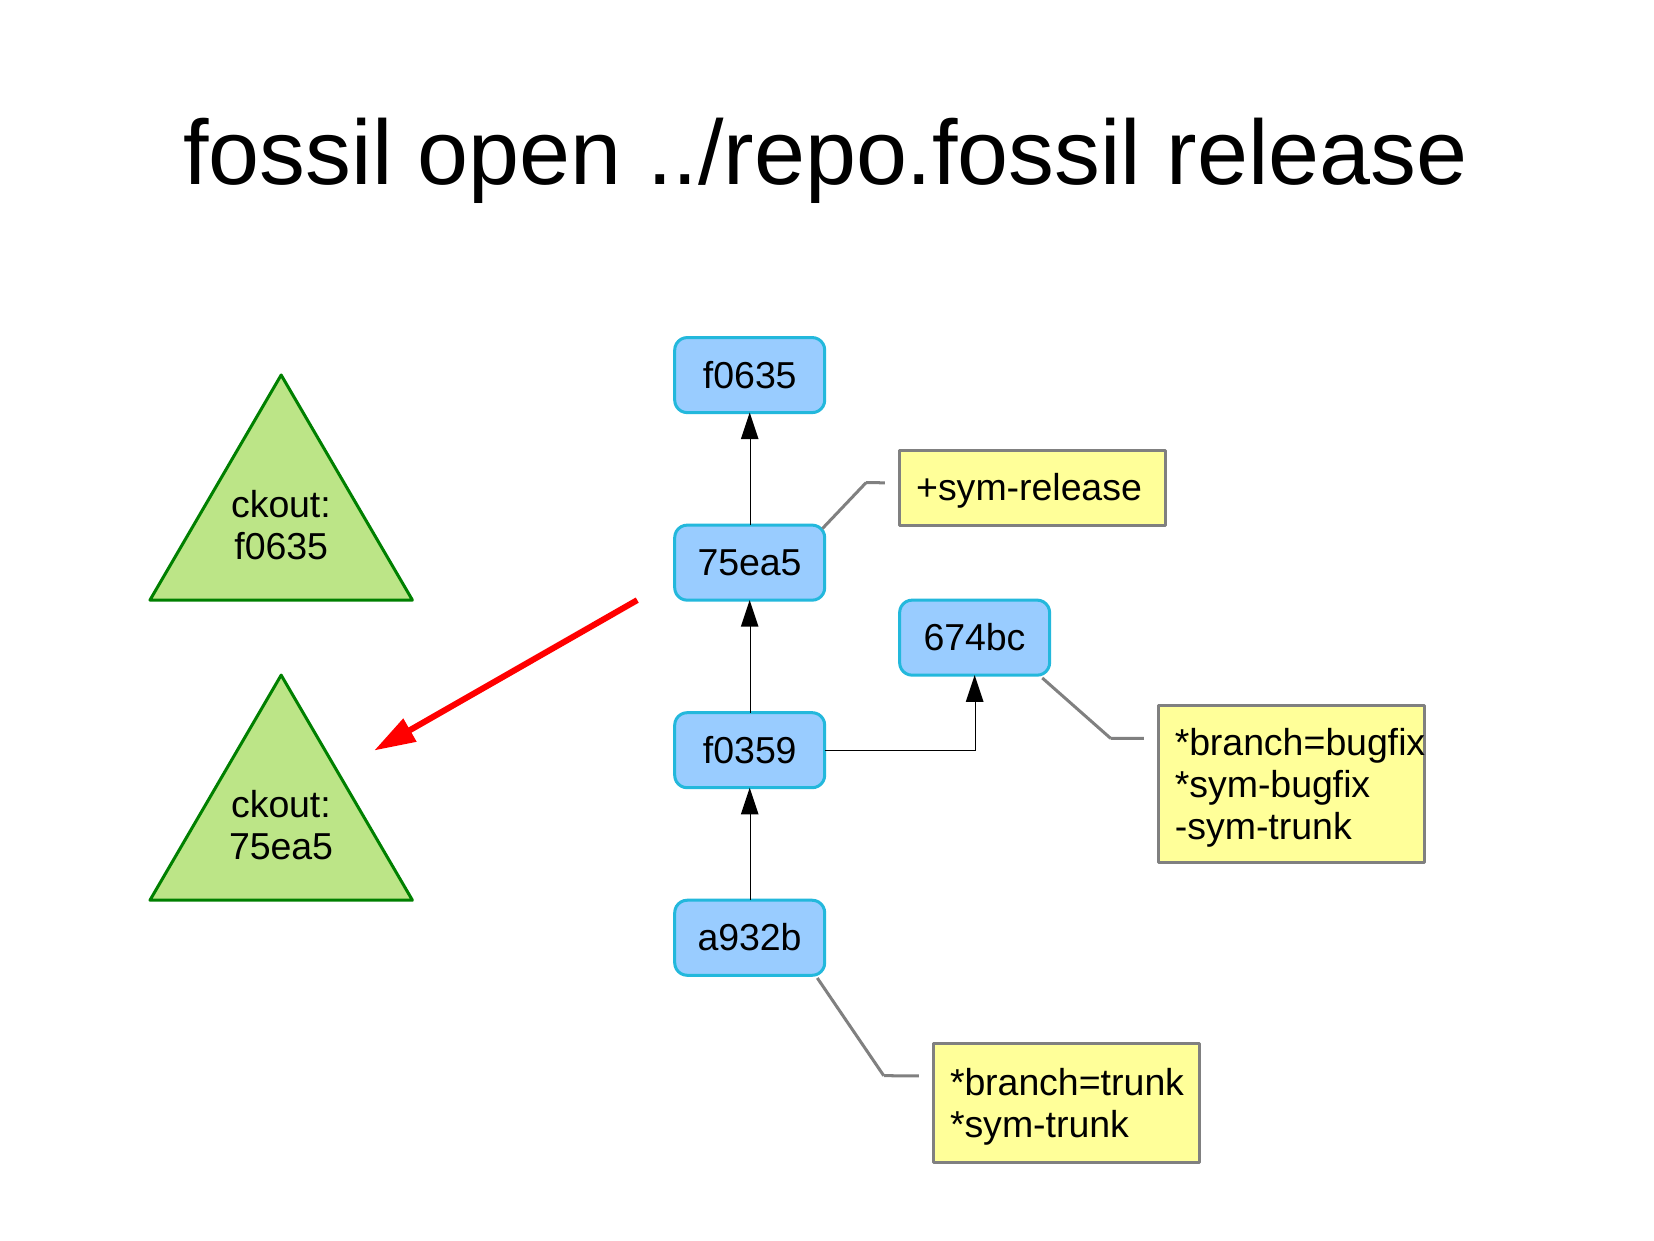

# fossil open ../repo.fossil release
f0635
ckout:
f0635
+sym-release
75ea5
674bc
ckout:
75ea5
*branch=bugfix
*sym-bugfix
-sym-trunk
f0359
a932b
*branch=trunk
*sym-trunk